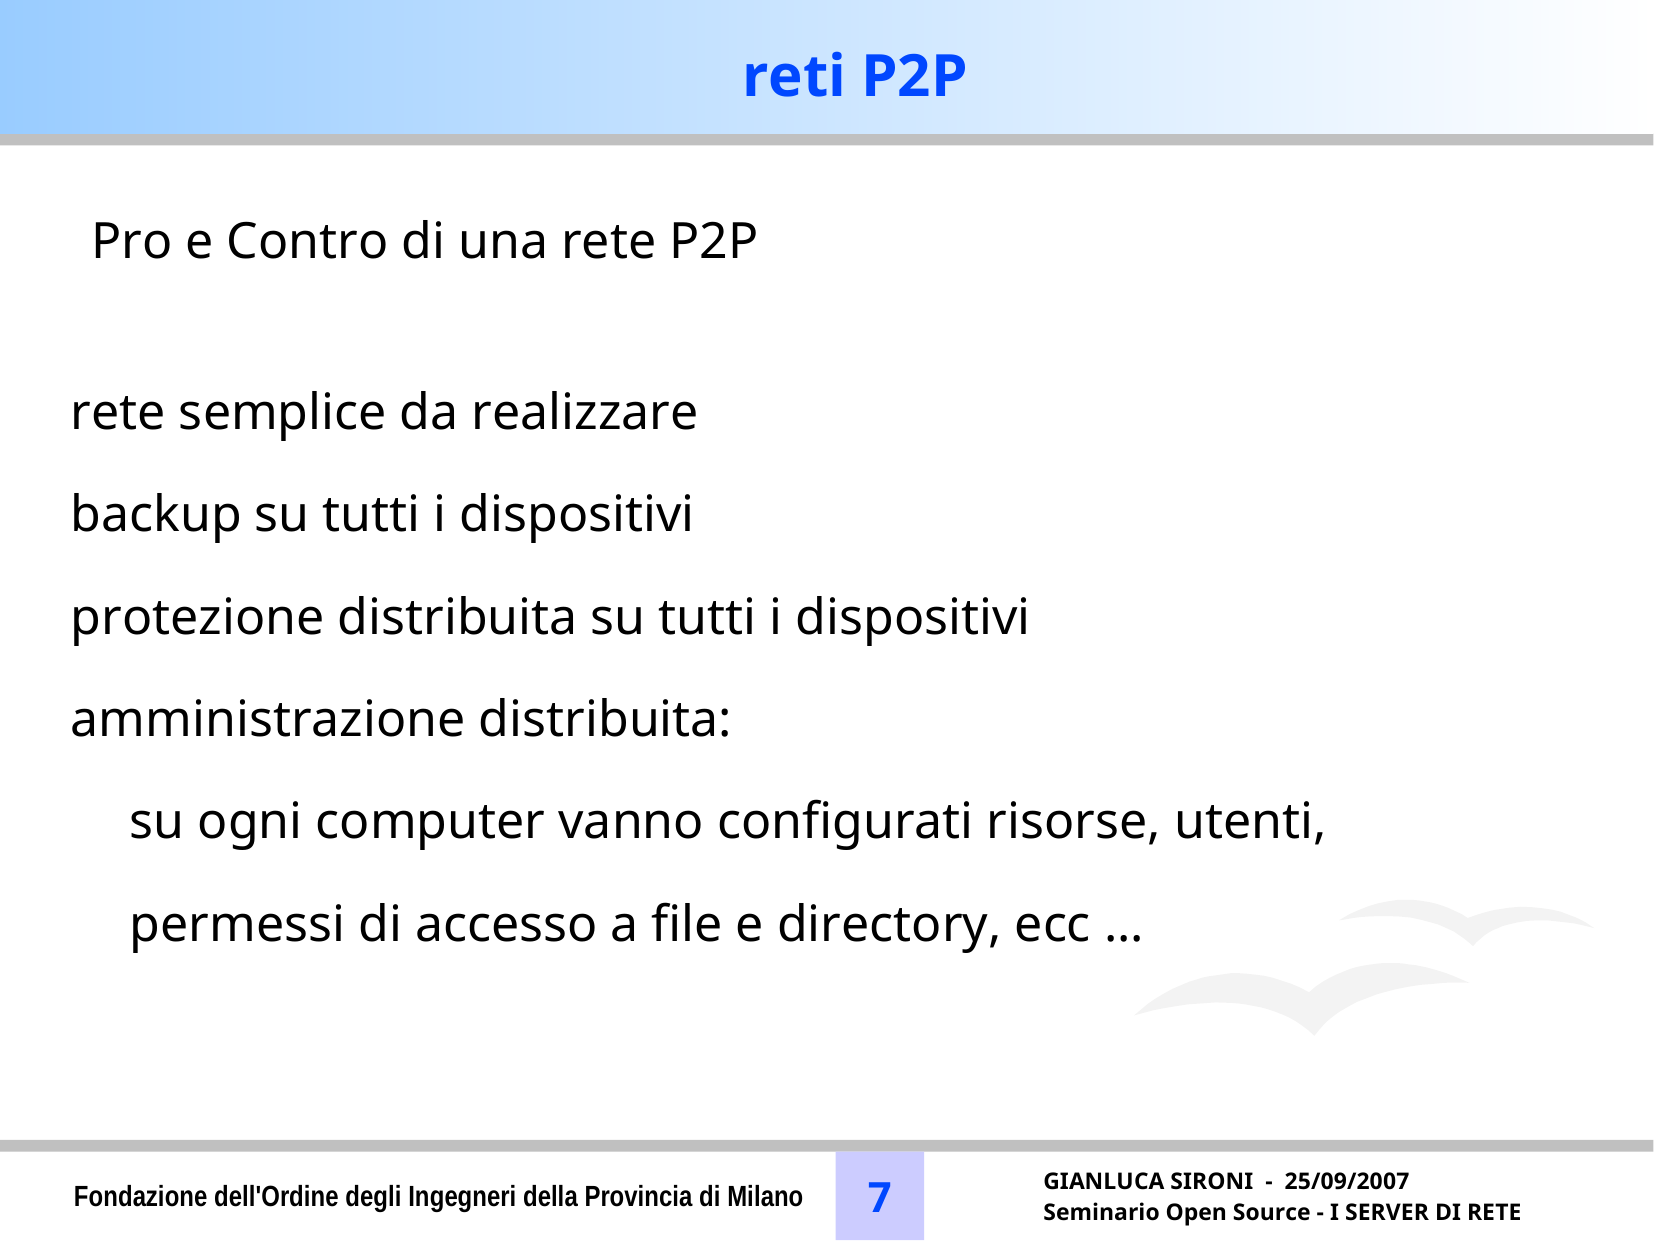

# reti P2P
Pro e Contro di una rete P2P
rete semplice da realizzare
backup su tutti i dispositivi
protezione distribuita su tutti i dispositivi
amministrazione distribuita:
su ogni computer vanno configurati risorse, utenti,
permessi di accesso a file e directory, ecc ...